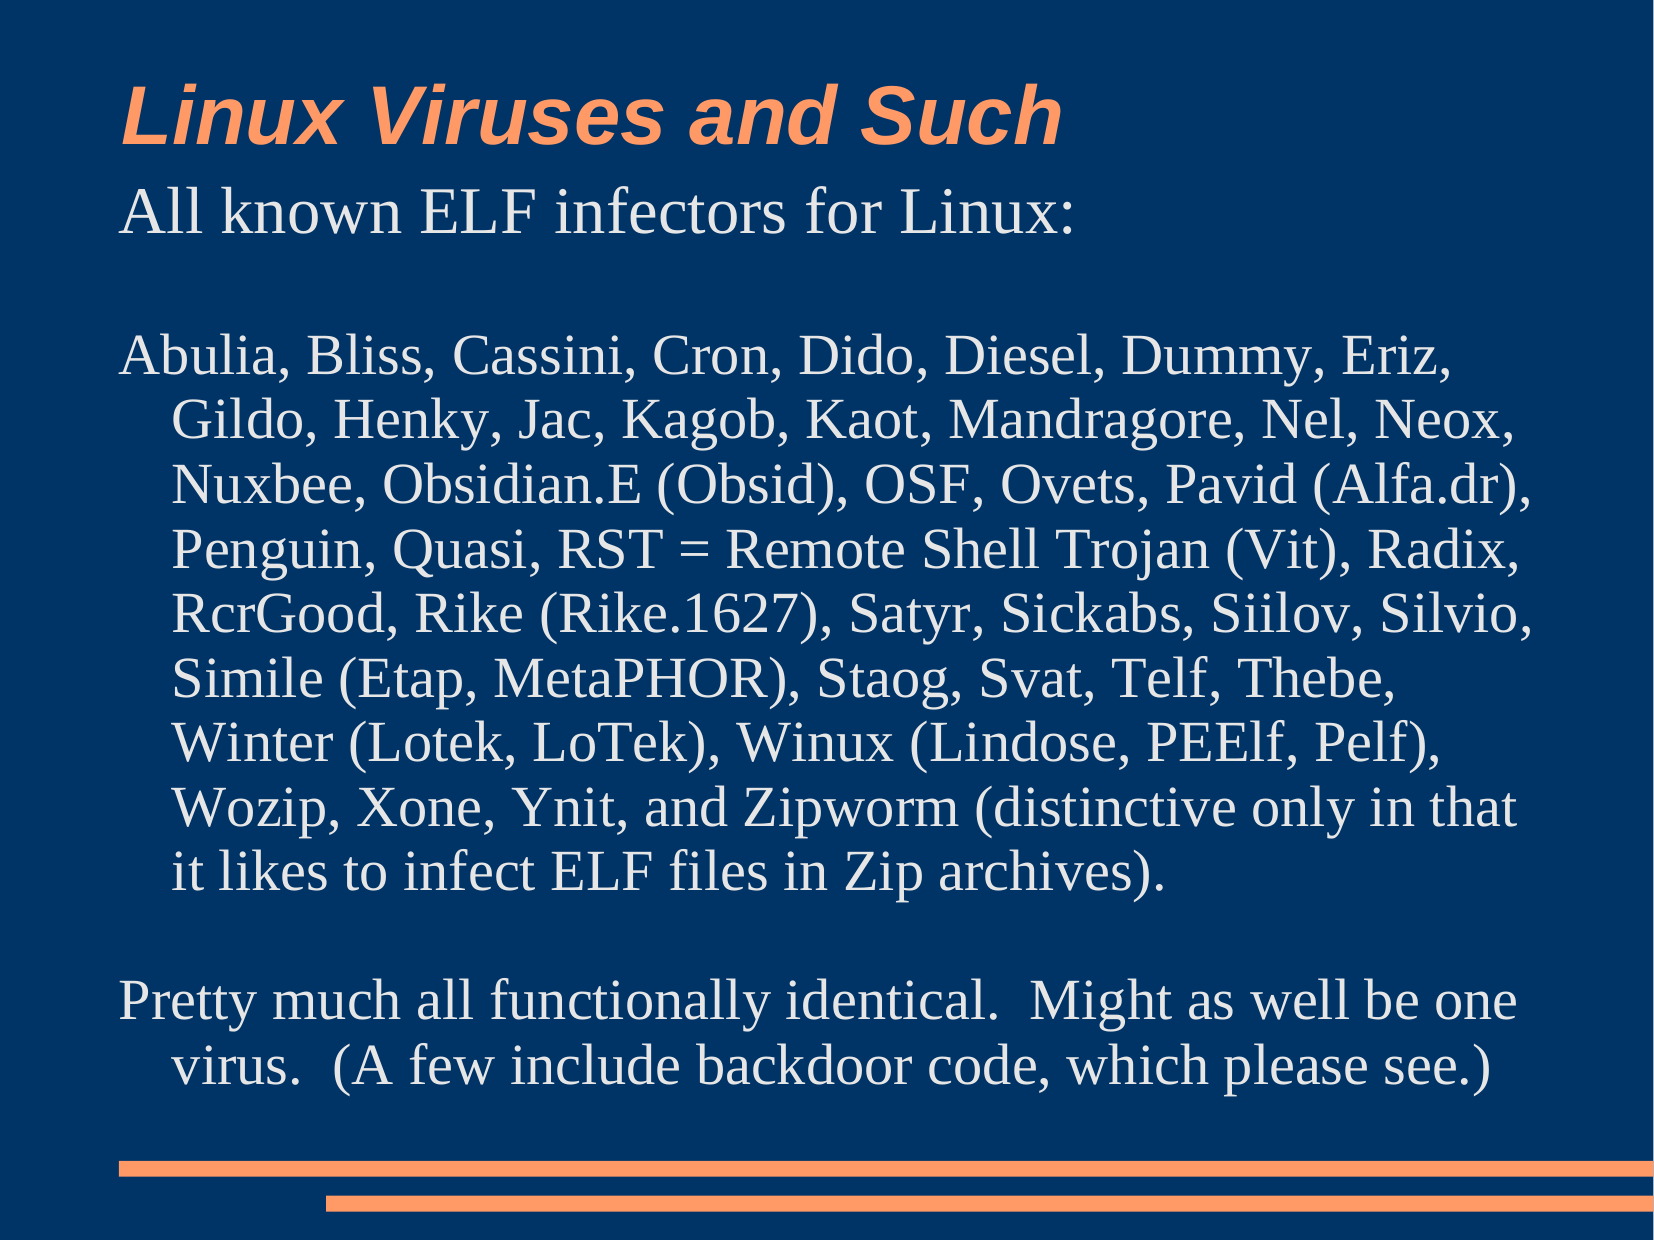

# Linux Viruses and Such
All known ELF infectors for Linux:
Abulia, Bliss, Cassini, Cron, Dido, Diesel, Dummy, Eriz, Gildo, Henky, Jac, Kagob, Kaot, Mandragore, Nel, Neox, Nuxbee, Obsidian.E (Obsid), OSF, Ovets, Pavid (Alfa.dr), Penguin, Quasi, RST = Remote Shell Trojan (Vit), Radix, RcrGood, Rike (Rike.1627), Satyr, Sickabs, Siilov, Silvio, Simile (Etap, MetaPHOR), Staog, Svat, Telf, Thebe, Winter (Lotek, LoTek), Winux (Lindose, PEElf, Pelf), Wozip, Xone, Ynit, and Zipworm (distinctive only in that it likes to infect ELF files in Zip archives).
Pretty much all functionally identical. Might as well be one virus. (A few include backdoor code, which please see.)